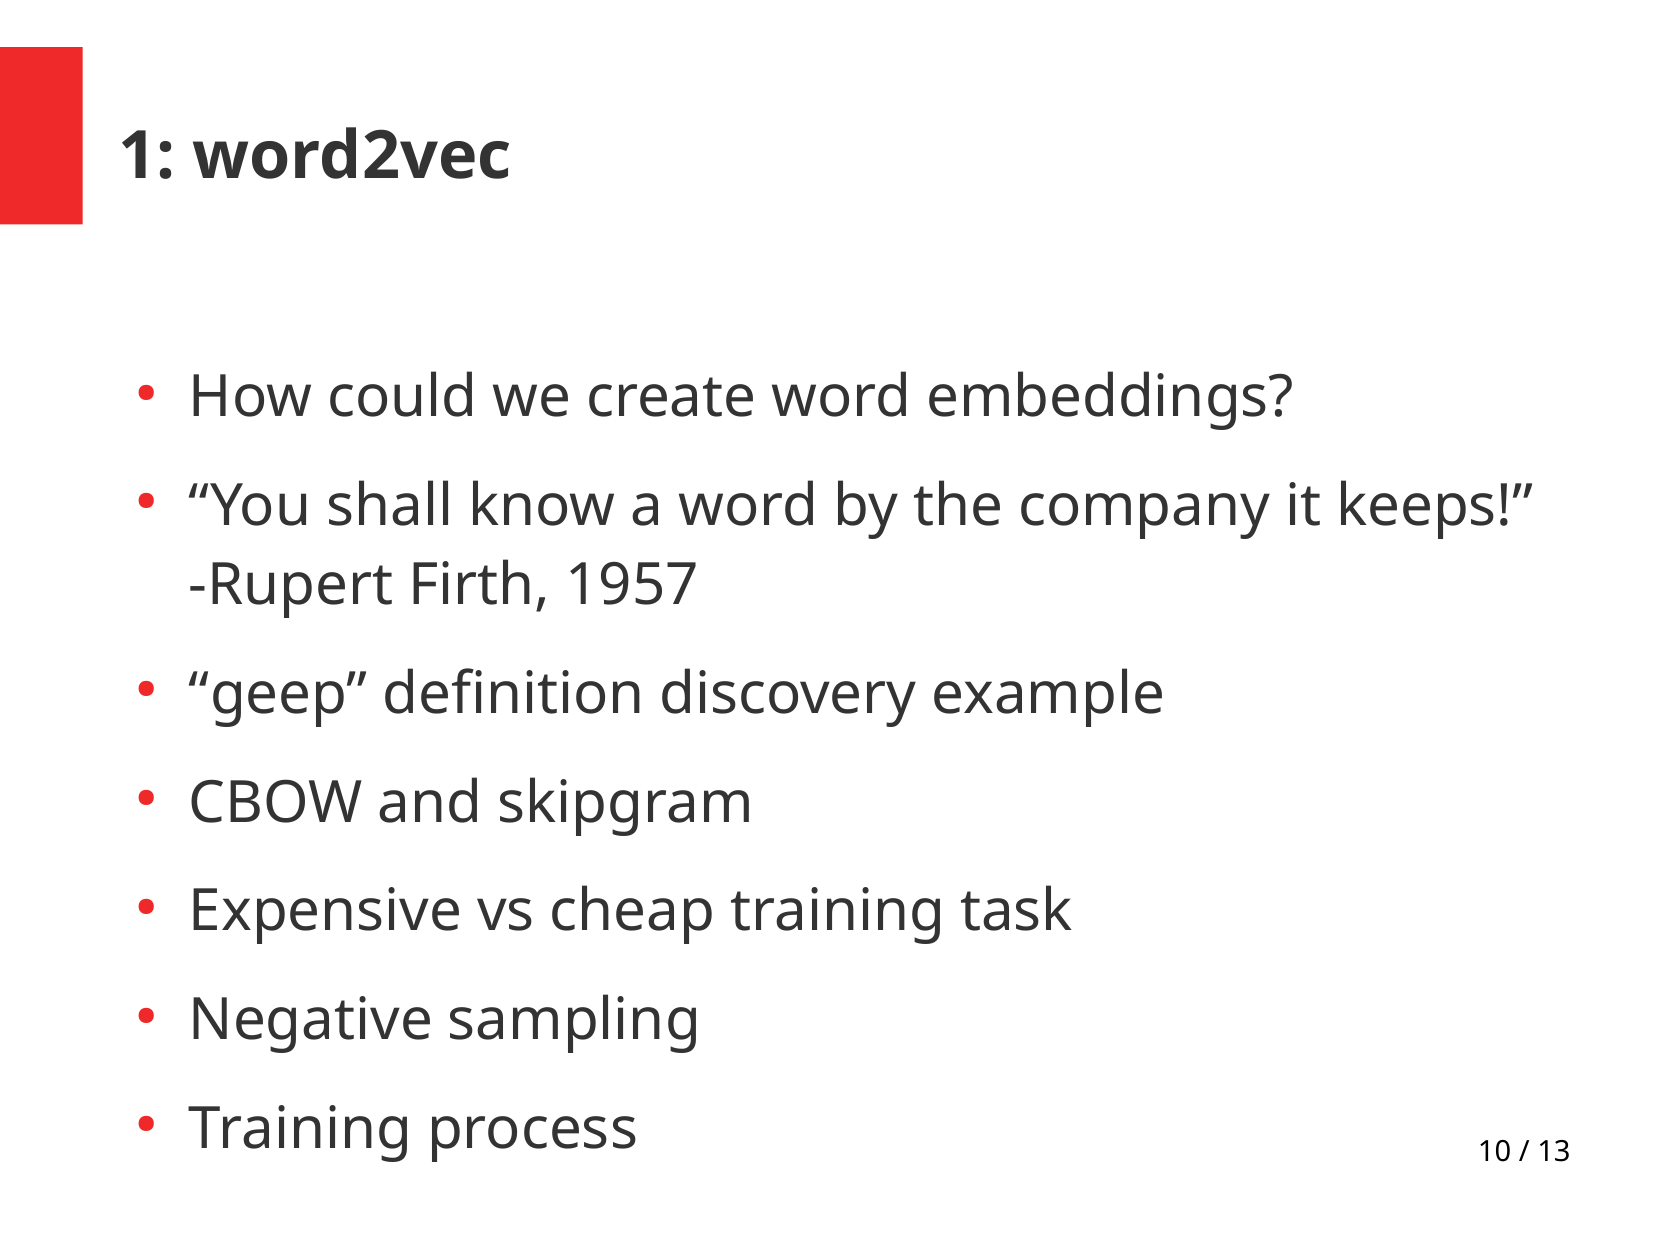

# 1: word2vec
How could we create word embeddings?
“You shall know a word by the company it keeps!” -Rupert Firth, 1957
“geep” definition discovery example
CBOW and skipgram
Expensive vs cheap training task
Negative sampling
Training process
10